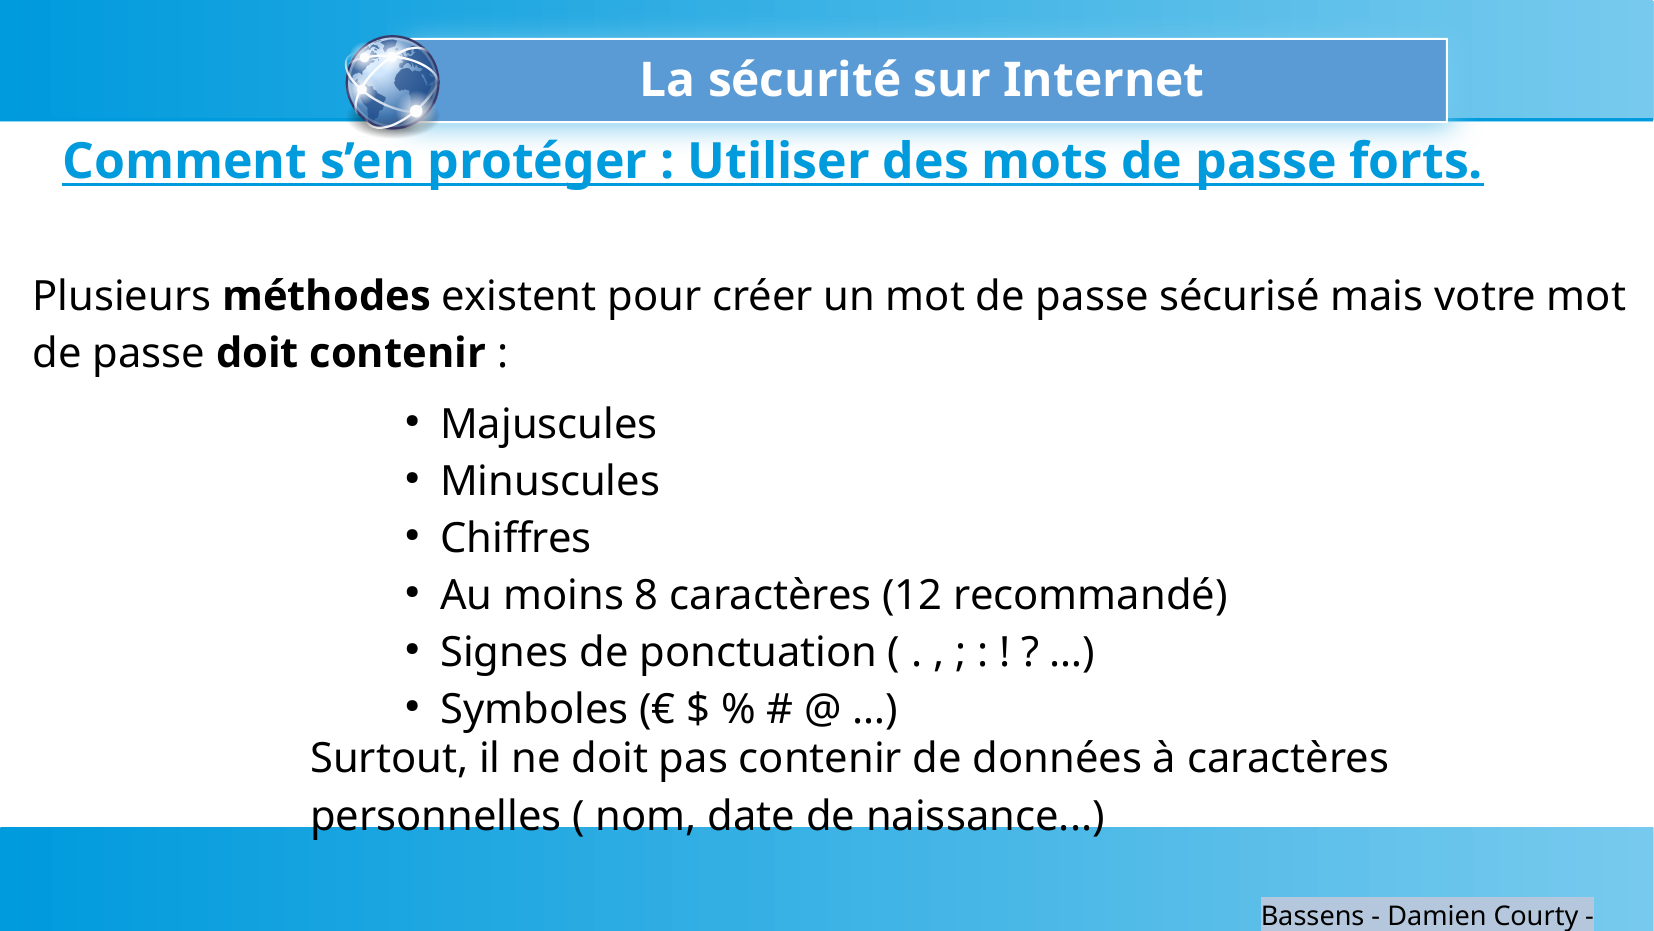

La sécurité sur Internet
Comment s’en protéger : Utiliser des mots de passe forts.
Plusieurs méthodes existent pour créer un mot de passe sécurisé mais votre mot de passe doit contenir :
Majuscules
Minuscules
Chiffres
Au moins 8 caractères (12 recommandé)
Signes de ponctuation ( . , ; : ! ? …)
Symboles (€ $ % # @ …)
Surtout, il ne doit pas contenir de données à caractères personnelles ( nom, date de naissance...)
Bassens - Damien Courty - 2024